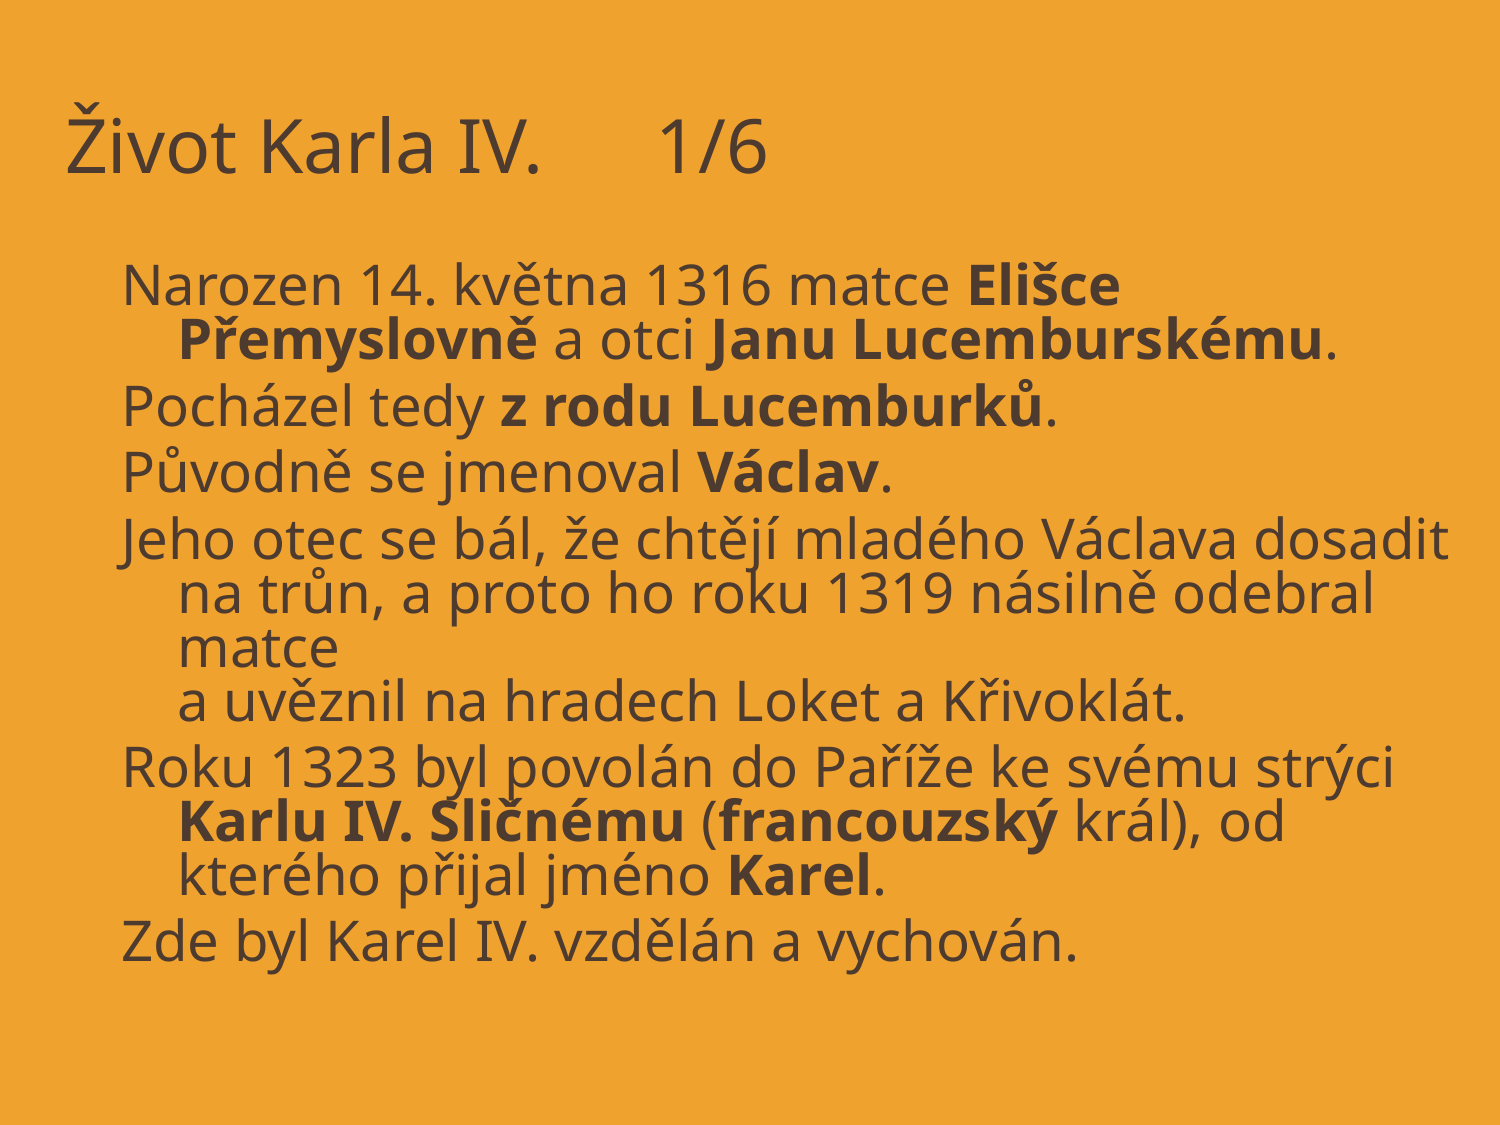

# Život Karla IV. 		1/6
Narozen 14. května 1316 matce Elišce Přemyslovně a otci Janu Lucemburskému.
Pocházel tedy z rodu Lucemburků.
Původně se jmenoval Václav.
Jeho otec se bál, že chtějí mladého Václava dosadit na trůn, a proto ho roku 1319 násilně odebral matce
a uvěznil na hradech Loket a Křivoklát.
Roku 1323 byl povolán do Paříže ke svému strýci Karlu IV. Sličnému (francouzský král), od kterého přijal jméno Karel.
Zde byl Karel IV. vzdělán a vychován.